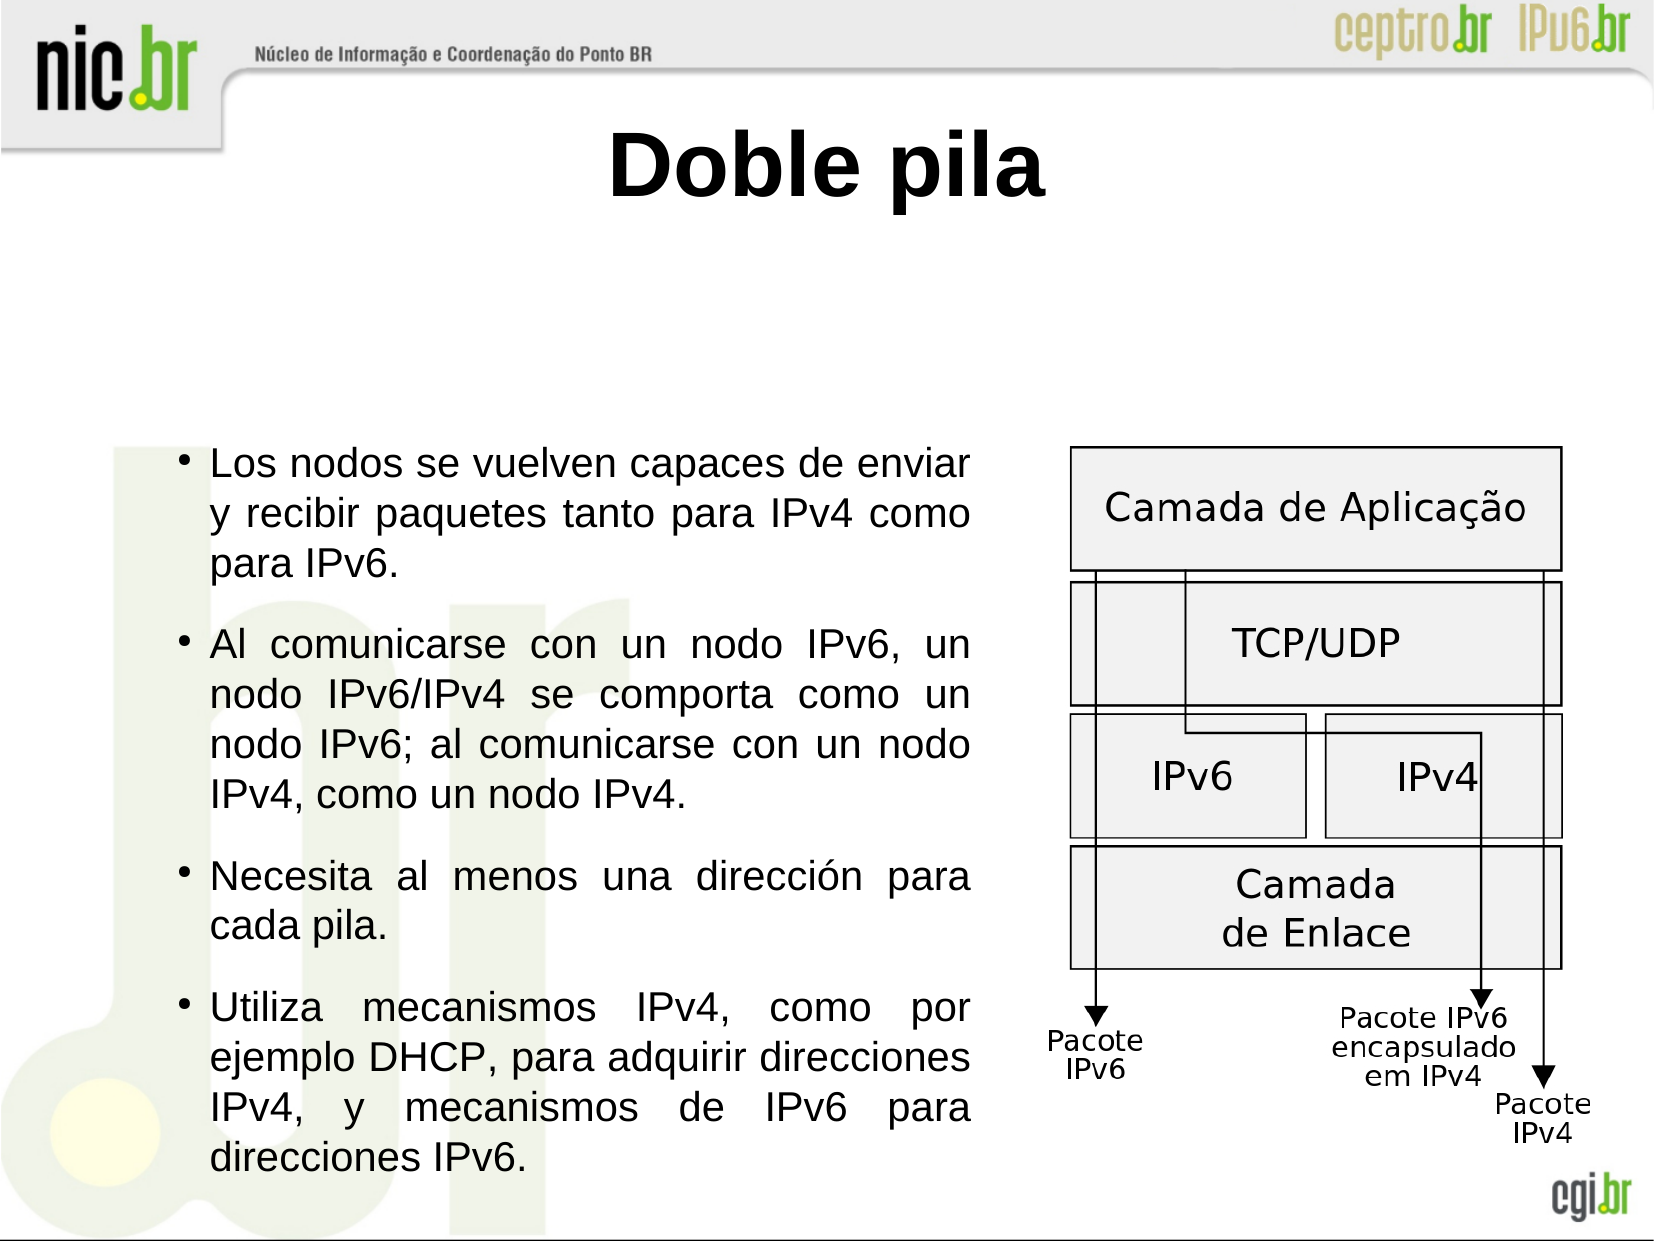

Doble pila
Los nodos se vuelven capaces de enviar y recibir paquetes tanto para IPv4 como para IPv6.
Al comunicarse con un nodo IPv6, un nodo IPv6/IPv4 se comporta como un nodo IPv6; al comunicarse con un nodo IPv4, como un nodo IPv4.
Necesita al menos una dirección para cada pila.
Utiliza mecanismos IPv4, como por ejemplo DHCP, para adquirir direcciones IPv4, y mecanismos de IPv6 para direcciones IPv6.